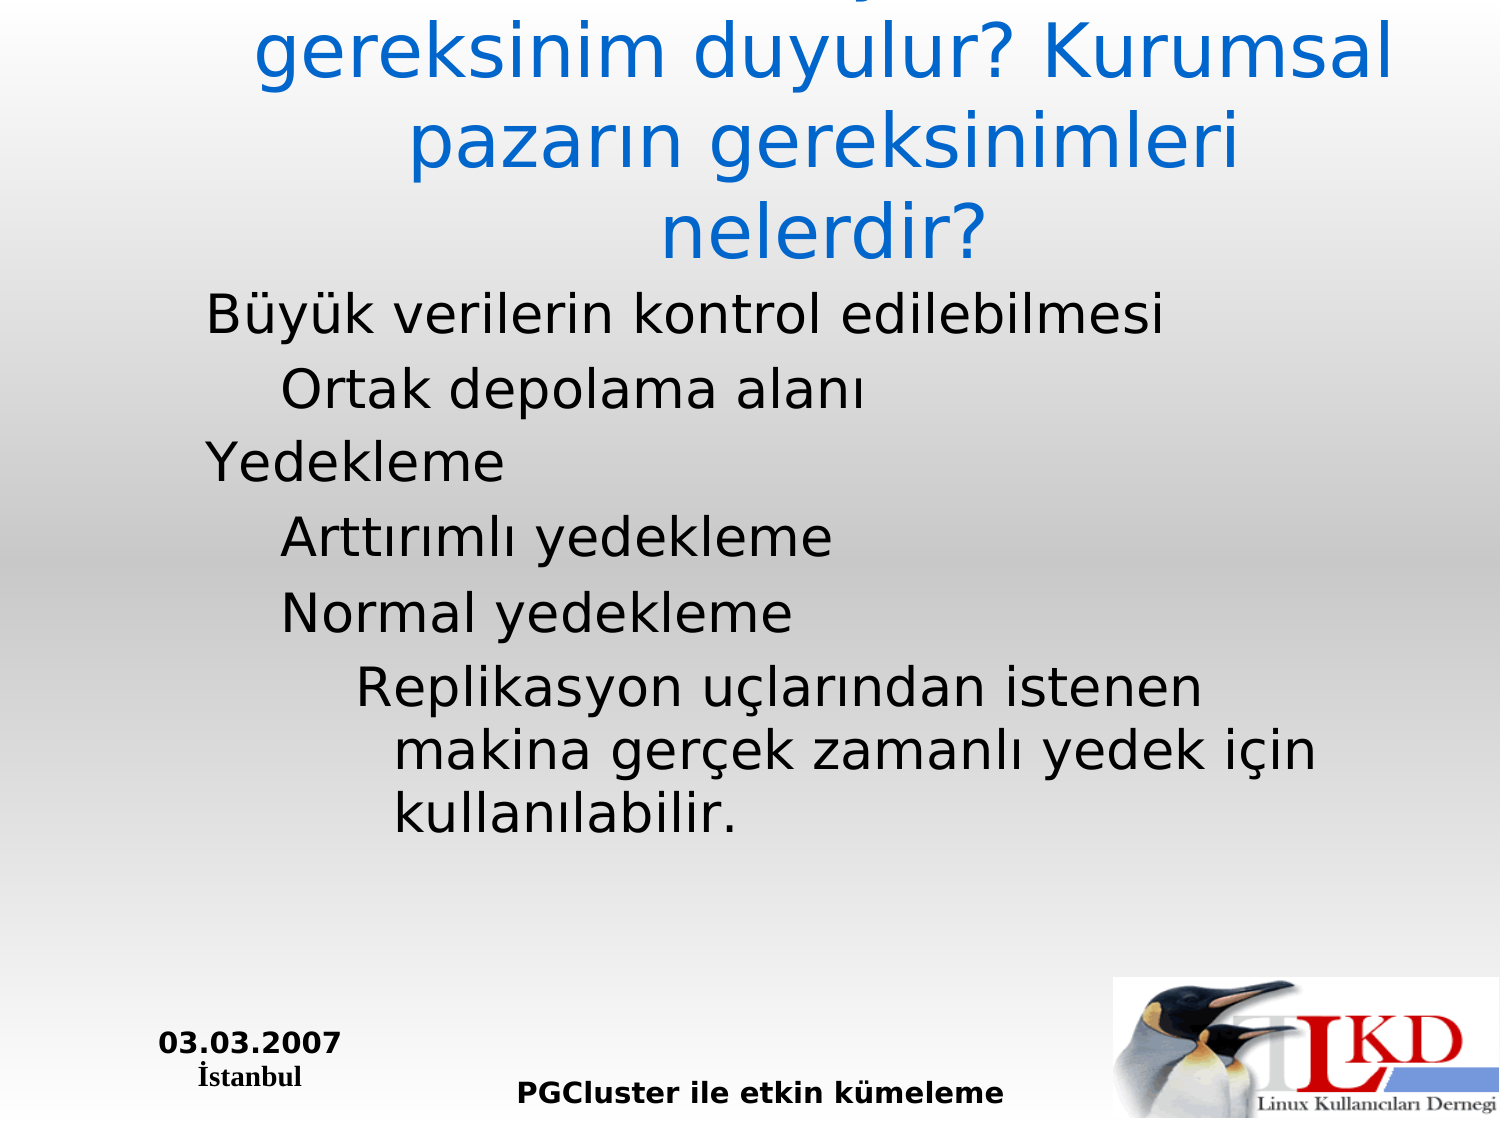

# Kümelemeye neden gereksinim duyulur? Kurumsal pazarın gereksinimleri nelerdir?
Büyük verilerin kontrol edilebilmesi
Ortak depolama alanı
Yedekleme
Arttırımlı yedekleme
Normal yedekleme
Replikasyon uçlarından istenen makina gerçek zamanlı yedek için kullanılabilir.